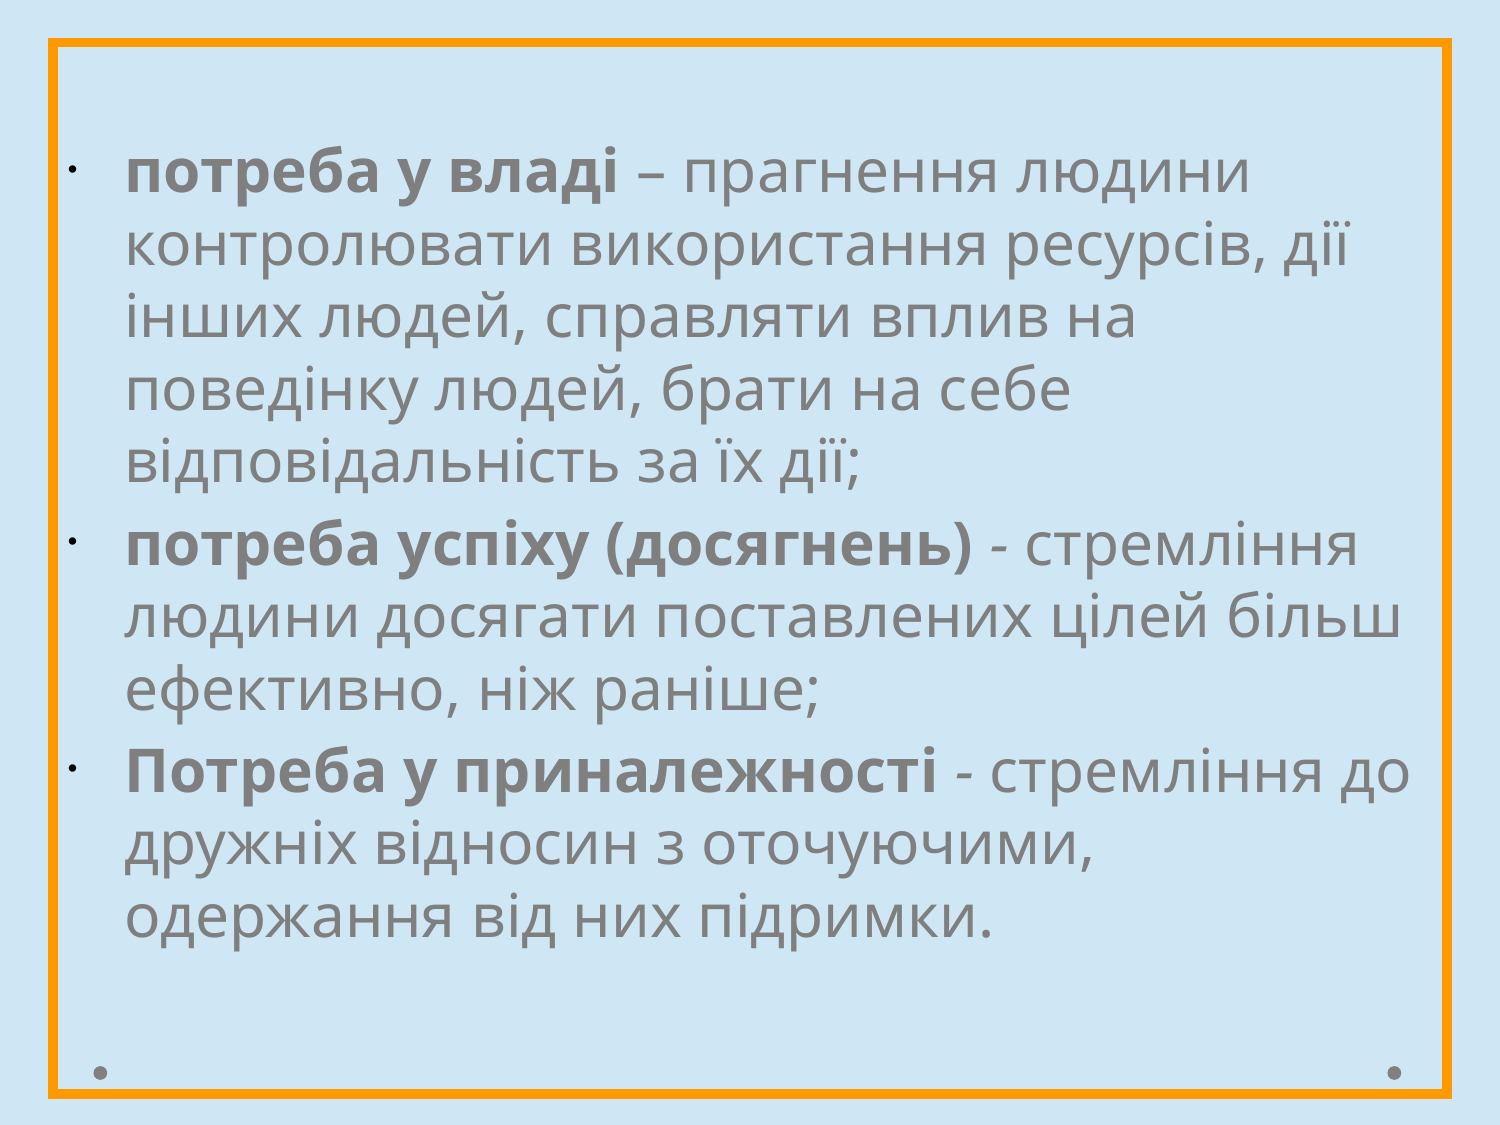

# потреба у владі – прагнення людини контролювати використання ресурсів, дії інших людей, справляти вплив на поведінку людей, брати на себе відповідальність за їх дії;
потреба успіху (досягнень) - стремління людини досягати поставлених цілей більш ефективно, ніж раніше;
Потреба у приналежності - стремління до дружніх відносин з оточуючими, одержання від них підримки.